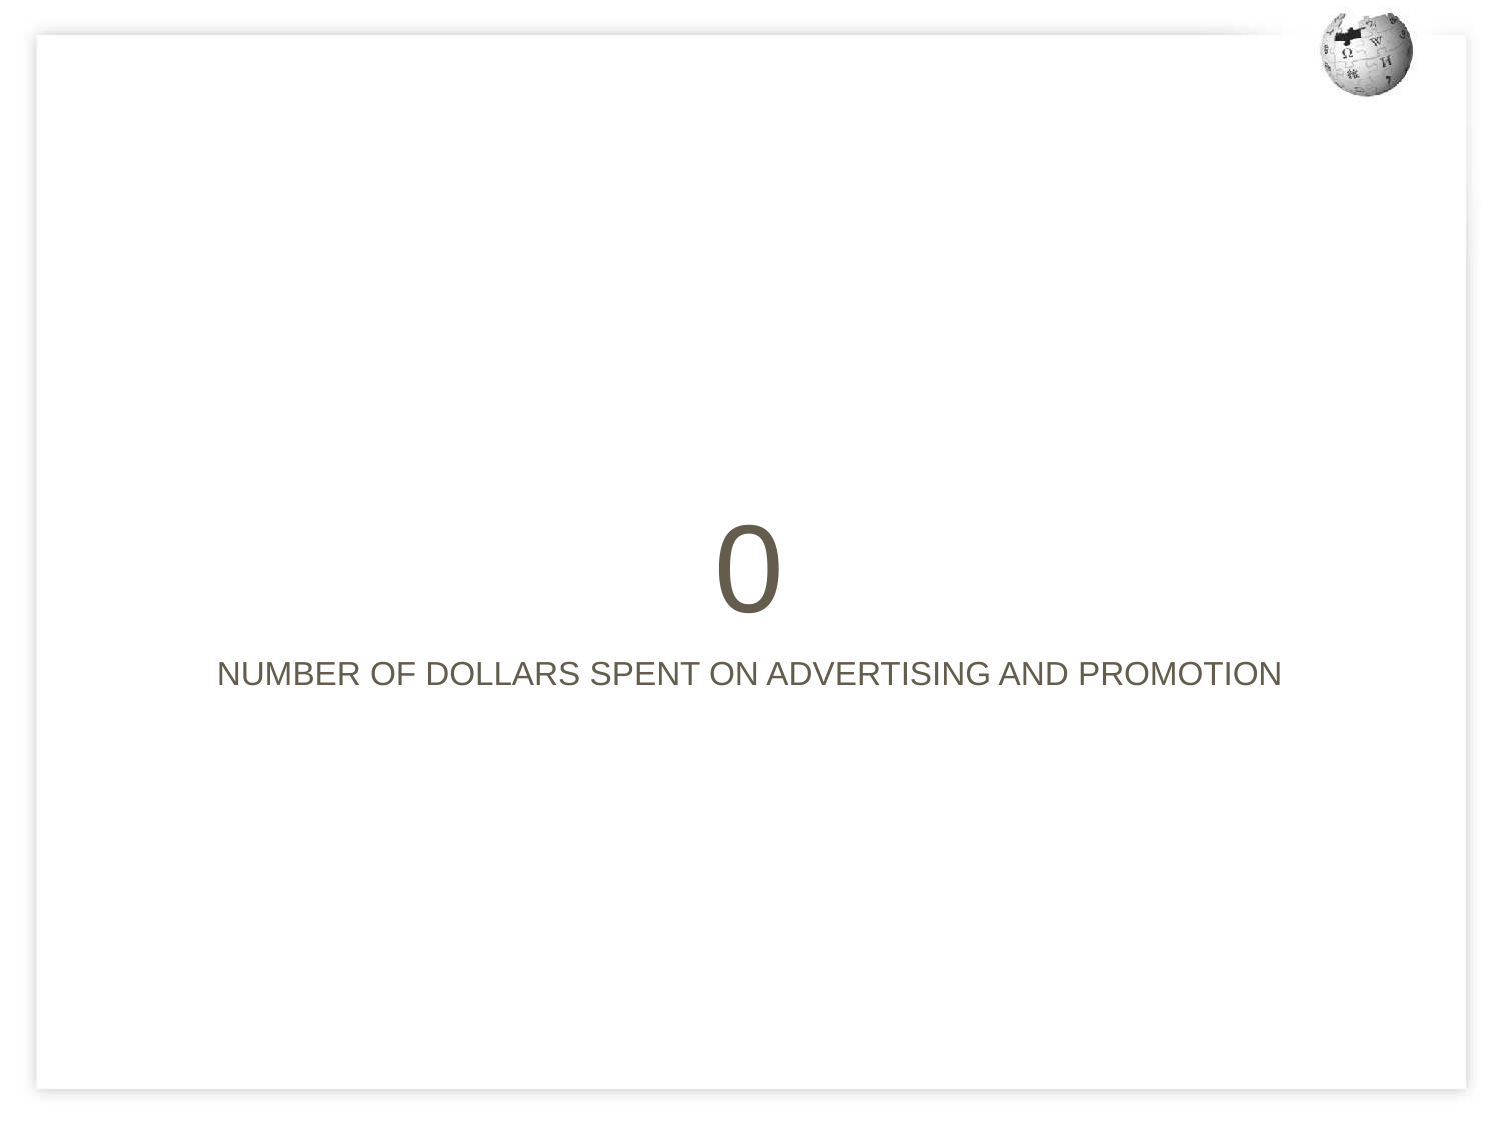

0
NUMBER OF DOLLARS SPENT ON ADVERTISING AND PROMOTION